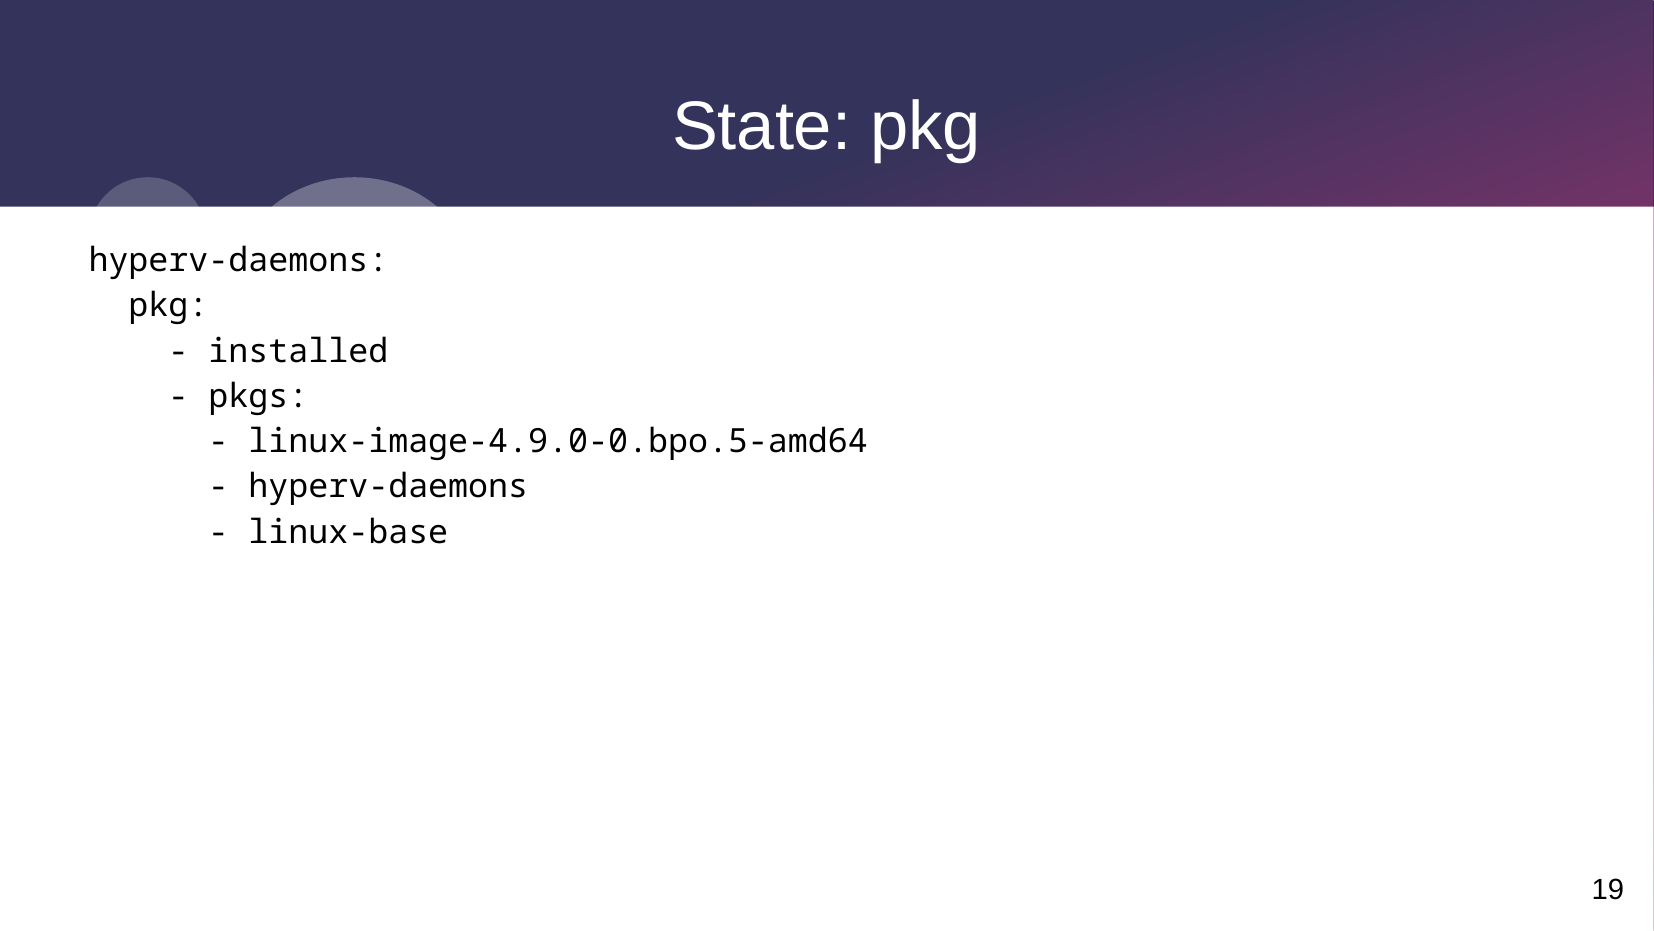

# State: pkg
hyperv-daemons:
 pkg:
 - installed
 - pkgs:
 - linux-image-4.9.0-0.bpo.5-amd64
 - hyperv-daemons
 - linux-base